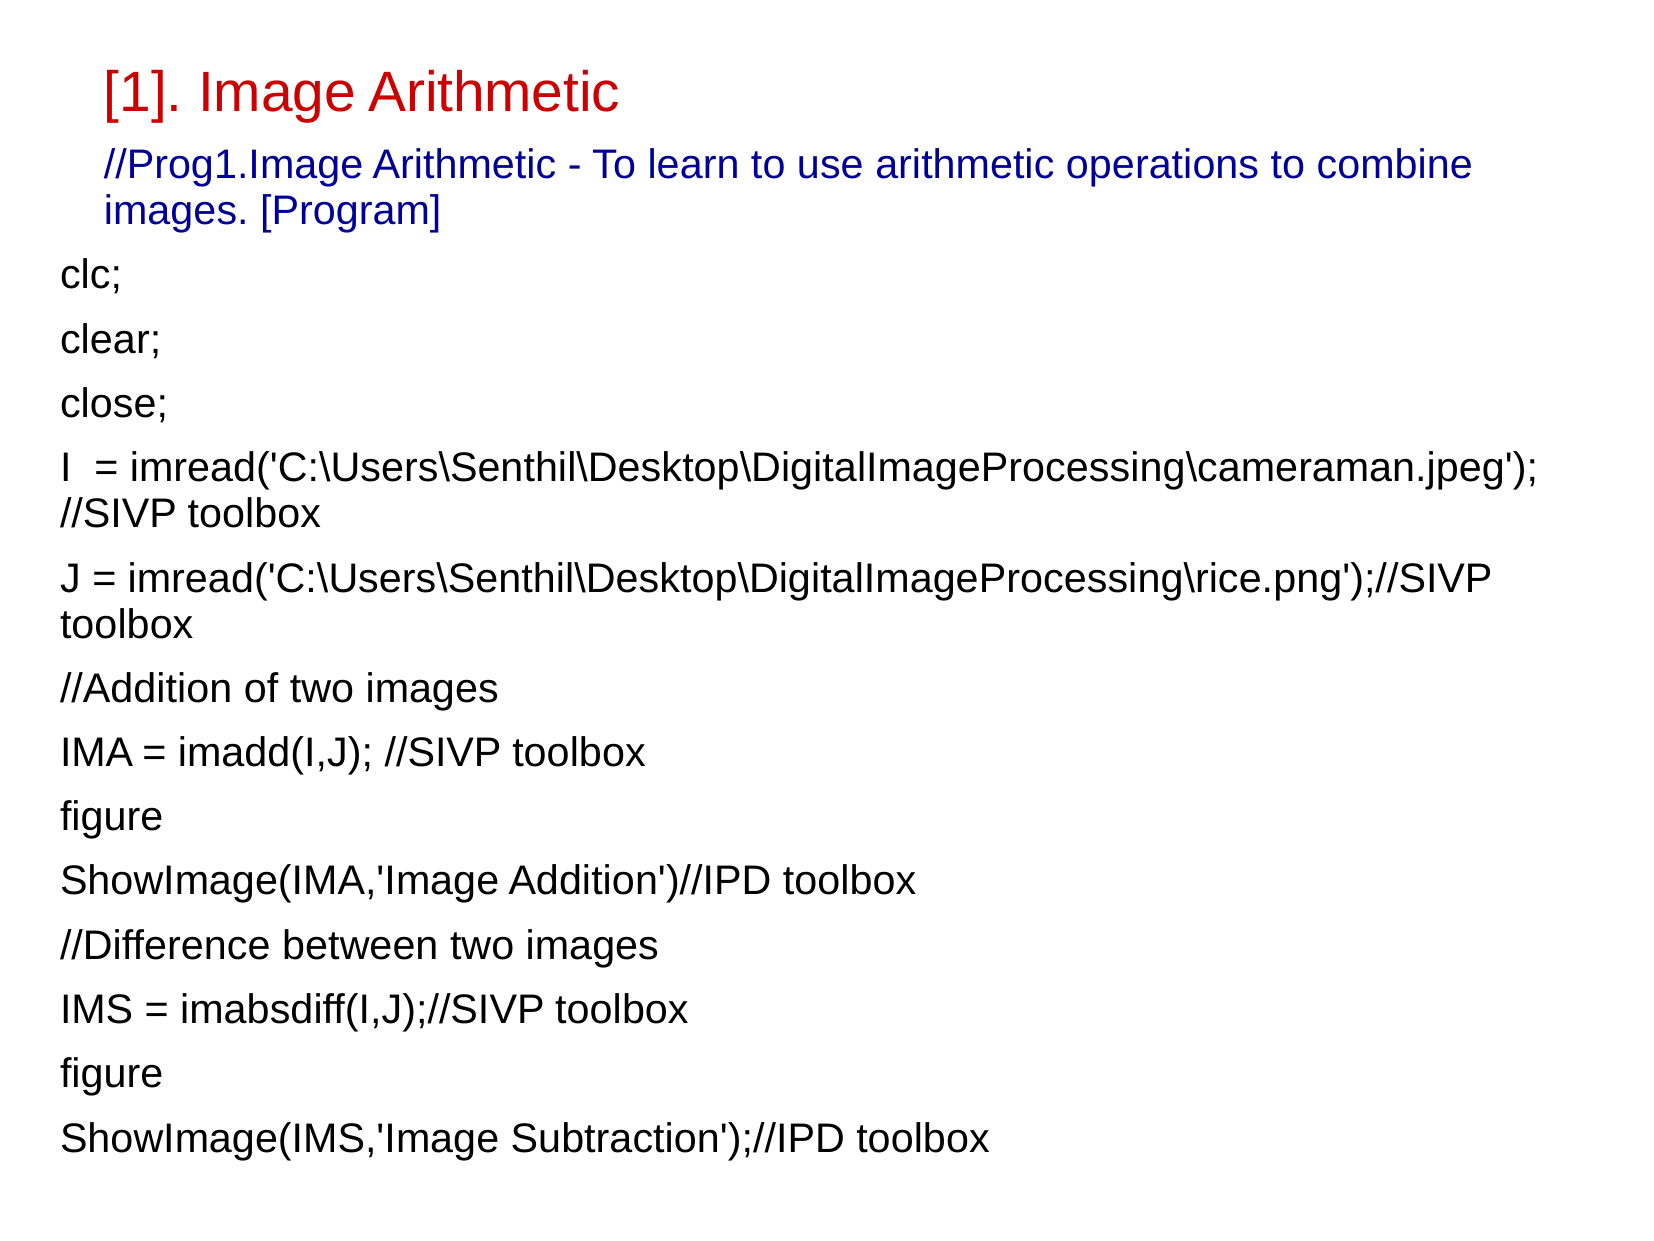

# [1]. Image Arithmetic
//Prog1.Image Arithmetic - To learn to use arithmetic operations to combine images. [Program]
clc;
clear;
close;
I = imread('C:\Users\Senthil\Desktop\DigitalImageProcessing\cameraman.jpeg'); //SIVP toolbox
J = imread('C:\Users\Senthil\Desktop\DigitalImageProcessing\rice.png');//SIVP toolbox
//Addition of two images
IMA = imadd(I,J); //SIVP toolbox
figure
ShowImage(IMA,'Image Addition')//IPD toolbox
//Difference between two images
IMS = imabsdiff(I,J);//SIVP toolbox
figure
ShowImage(IMS,'Image Subtraction');//IPD toolbox